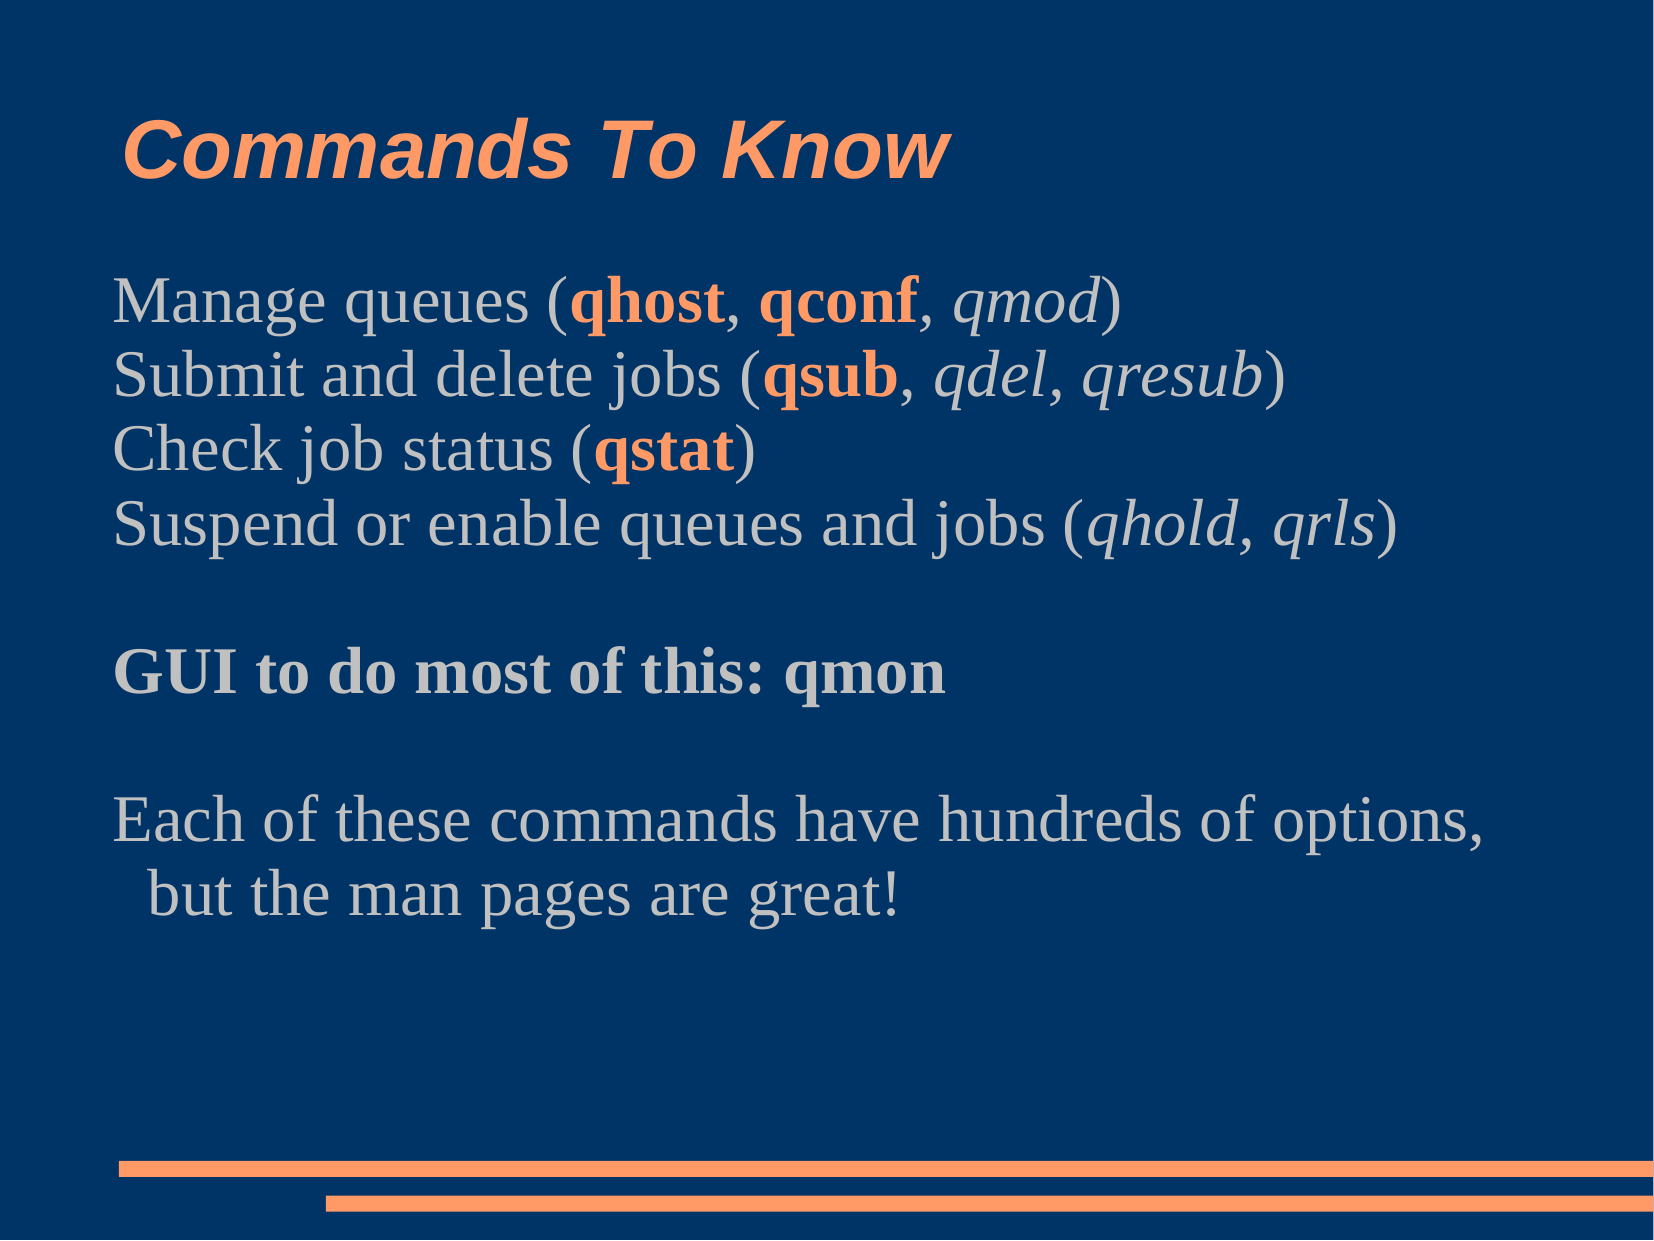

# Commands To Know
Manage queues (qhost, qconf, qmod)
Submit and delete jobs (qsub, qdel, qresub)
Check job status (qstat)
Suspend or enable queues and jobs (qhold, qrls)
GUI to do most of this: qmon
Each of these commands have hundreds of options, but the man pages are great!